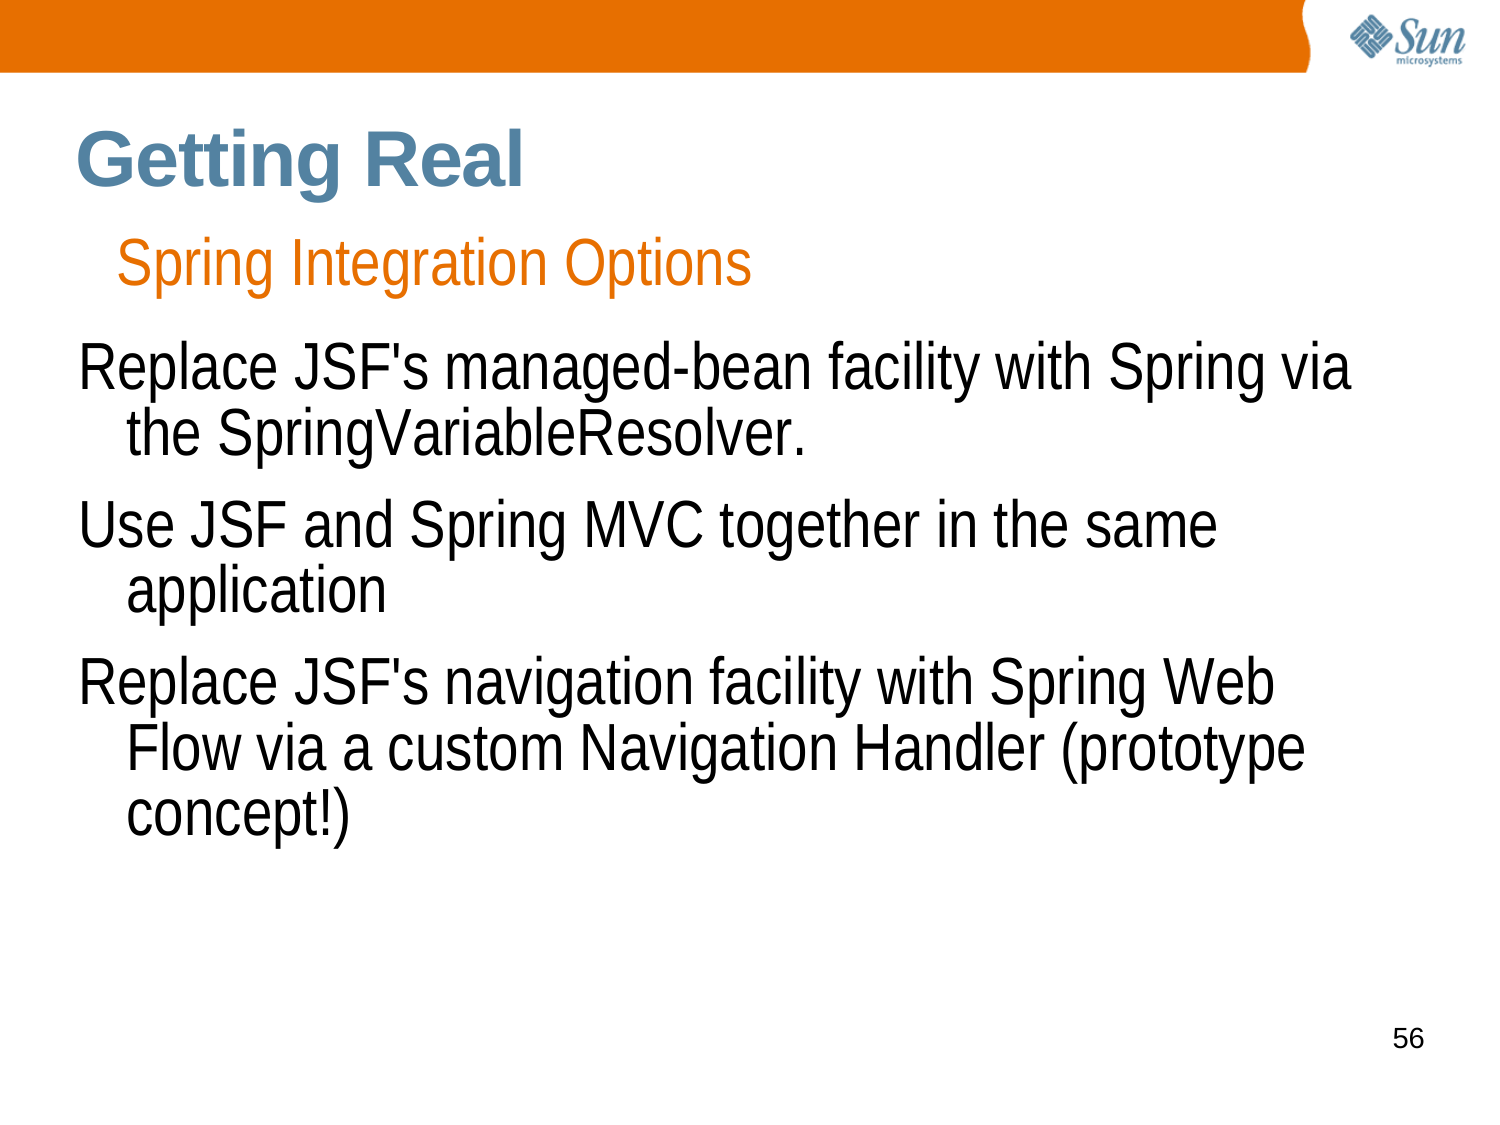

# Getting Real
Spring Integration Options
Replace JSF's managed-bean facility with Spring via the SpringVariableResolver.
Use JSF and Spring MVC together in the same application
Replace JSF's navigation facility with Spring Web Flow via a custom Navigation Handler (prototype concept!)
56